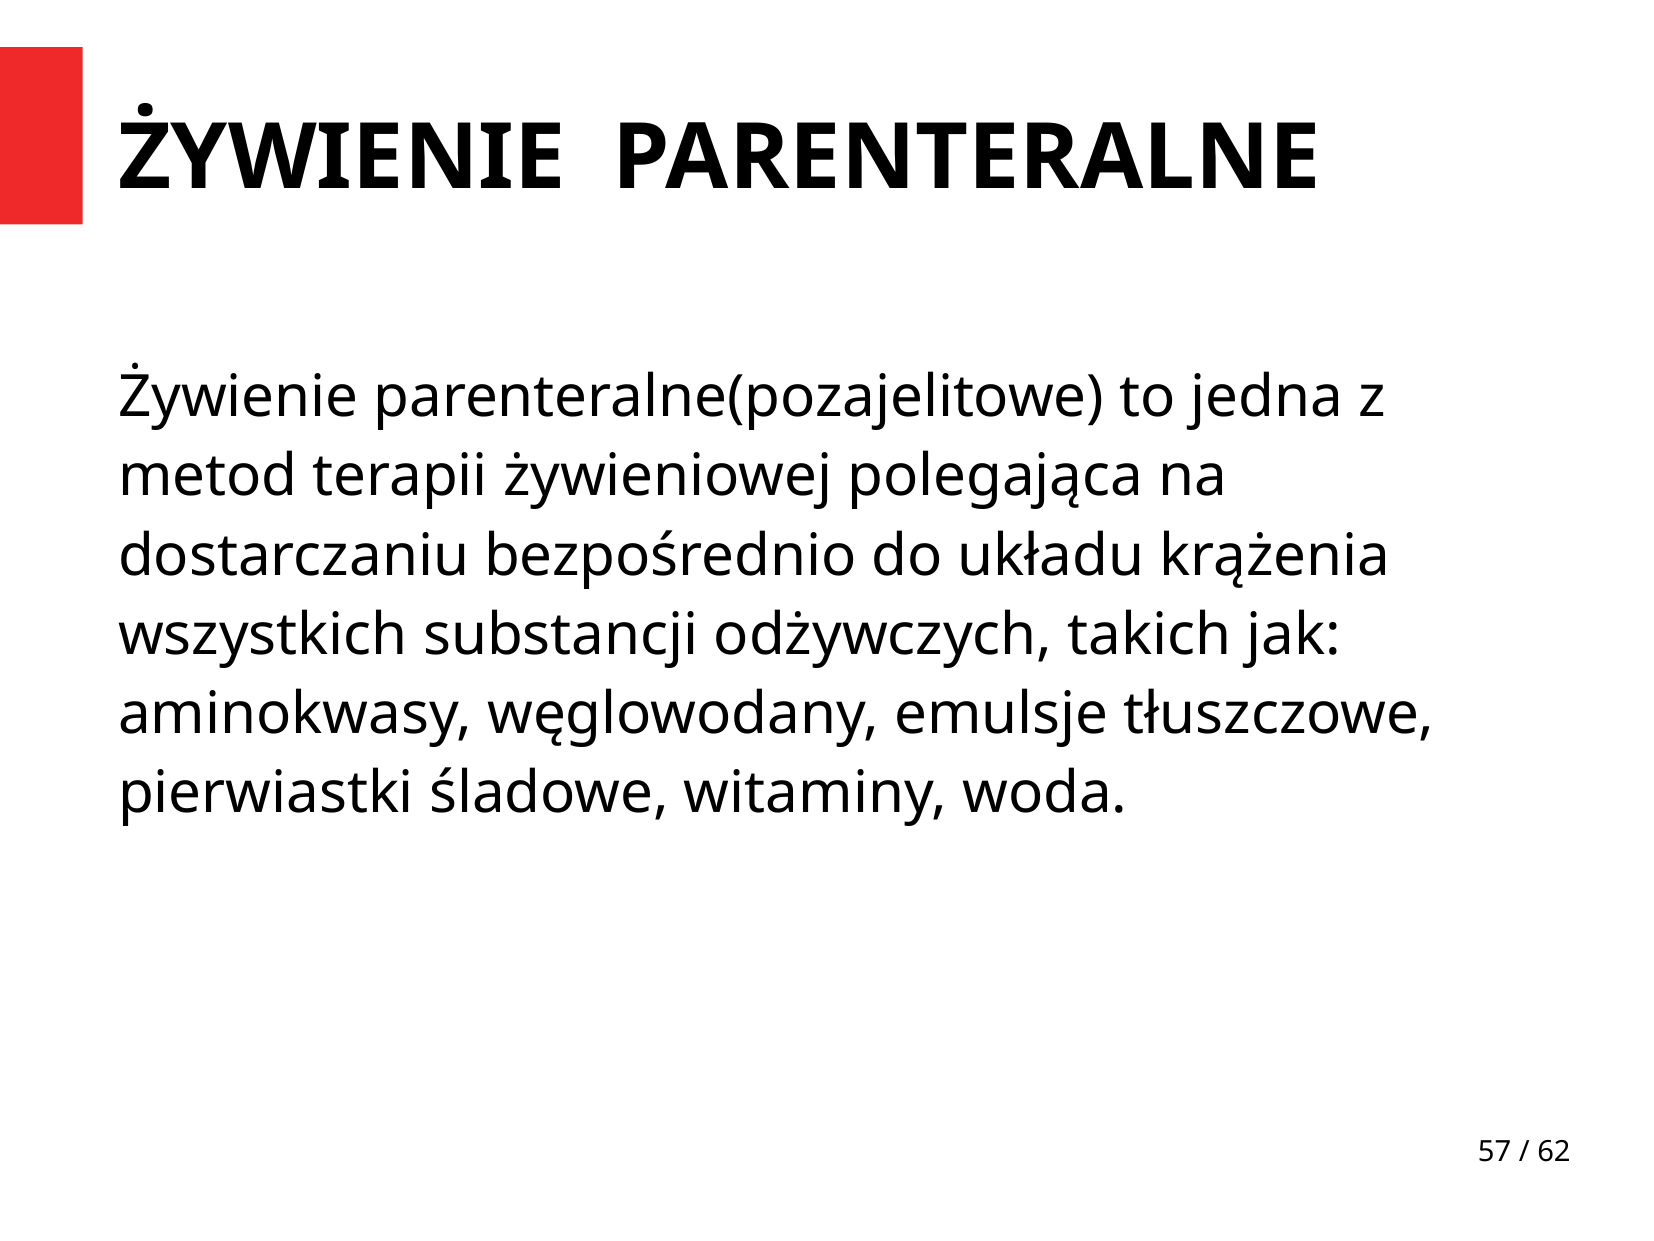

# ŻYWIENIE PARENTERALNE
Żywienie parenteralne(pozajelitowe) to jedna z metod terapii żywieniowej polegająca na dostarczaniu bezpośrednio do układu krążenia wszystkich substancji odżywczych, takich jak: aminokwasy, węglowodany, emulsje tłuszczowe, pierwiastki śladowe, witaminy, woda.
57